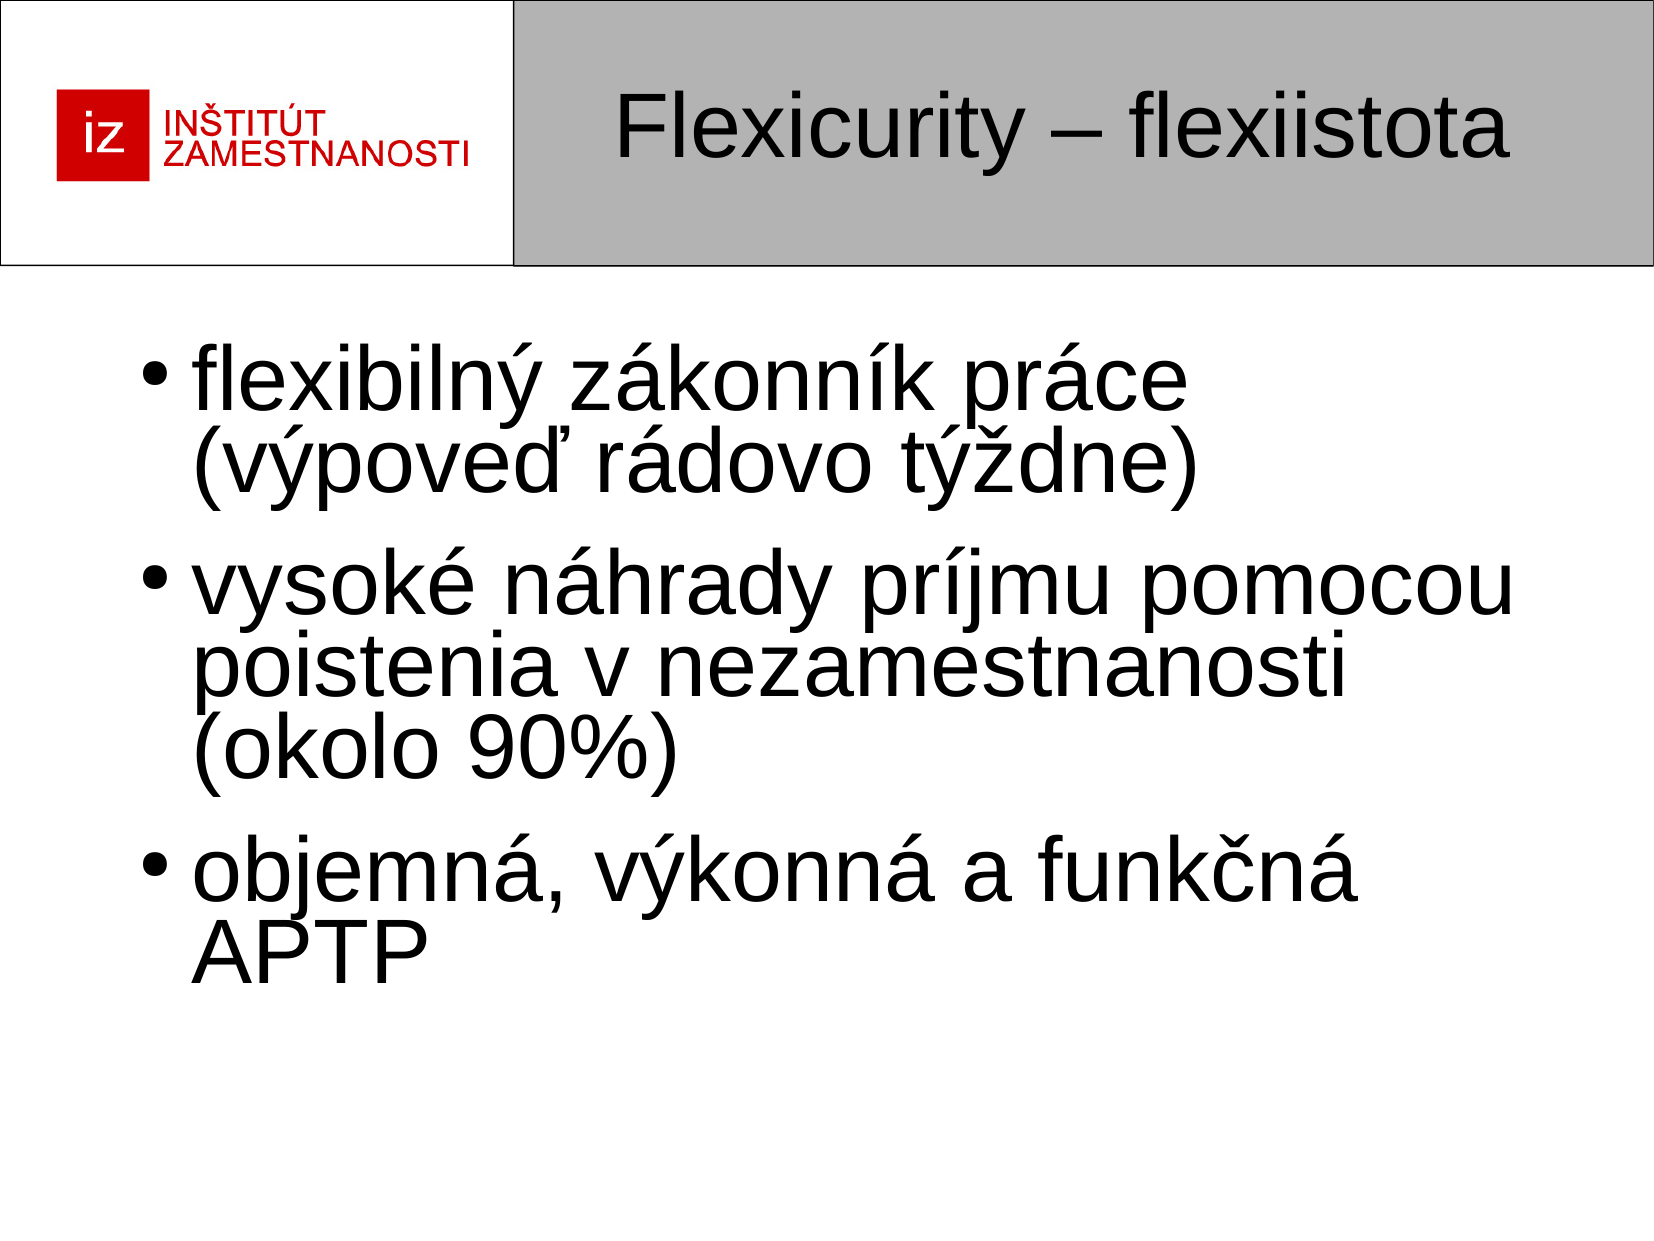

# Flexicurity – flexiistota
flexibilný zákonník práce (výpoveď rádovo týždne)
vysoké náhrady príjmu pomocou poistenia v nezamestnanosti (okolo 90%)
objemná, výkonná a funkčná APTP